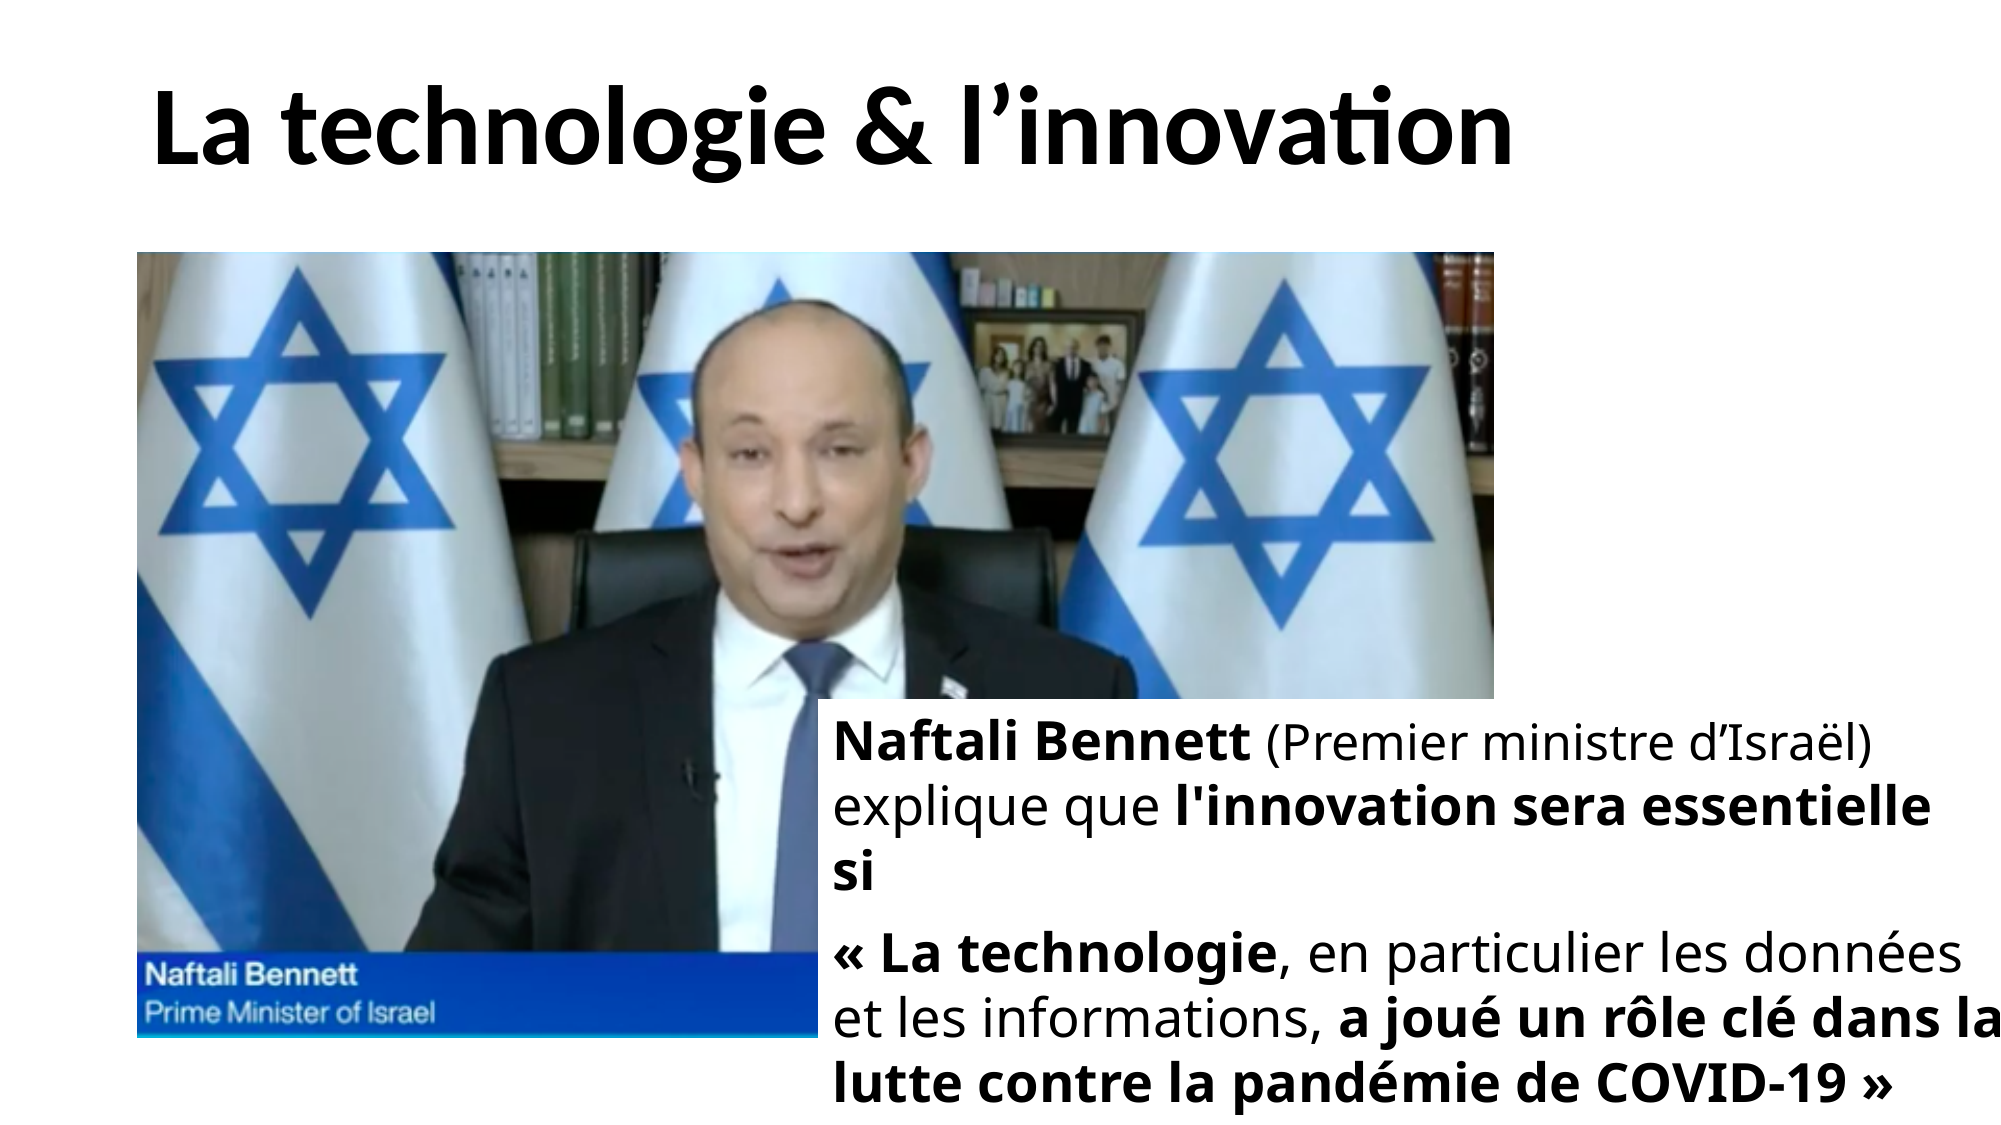

# La technologie & l’innovation
Naftali Bennett (Premier ministre d’Israël)
explique que l'innovation sera essentielle si
nous voulons éviter une catastrophe climatique.
« La technologie, en particulier les données et les informations, a joué un rôle clé dans la lutte contre la pandémie de COVID-19 »